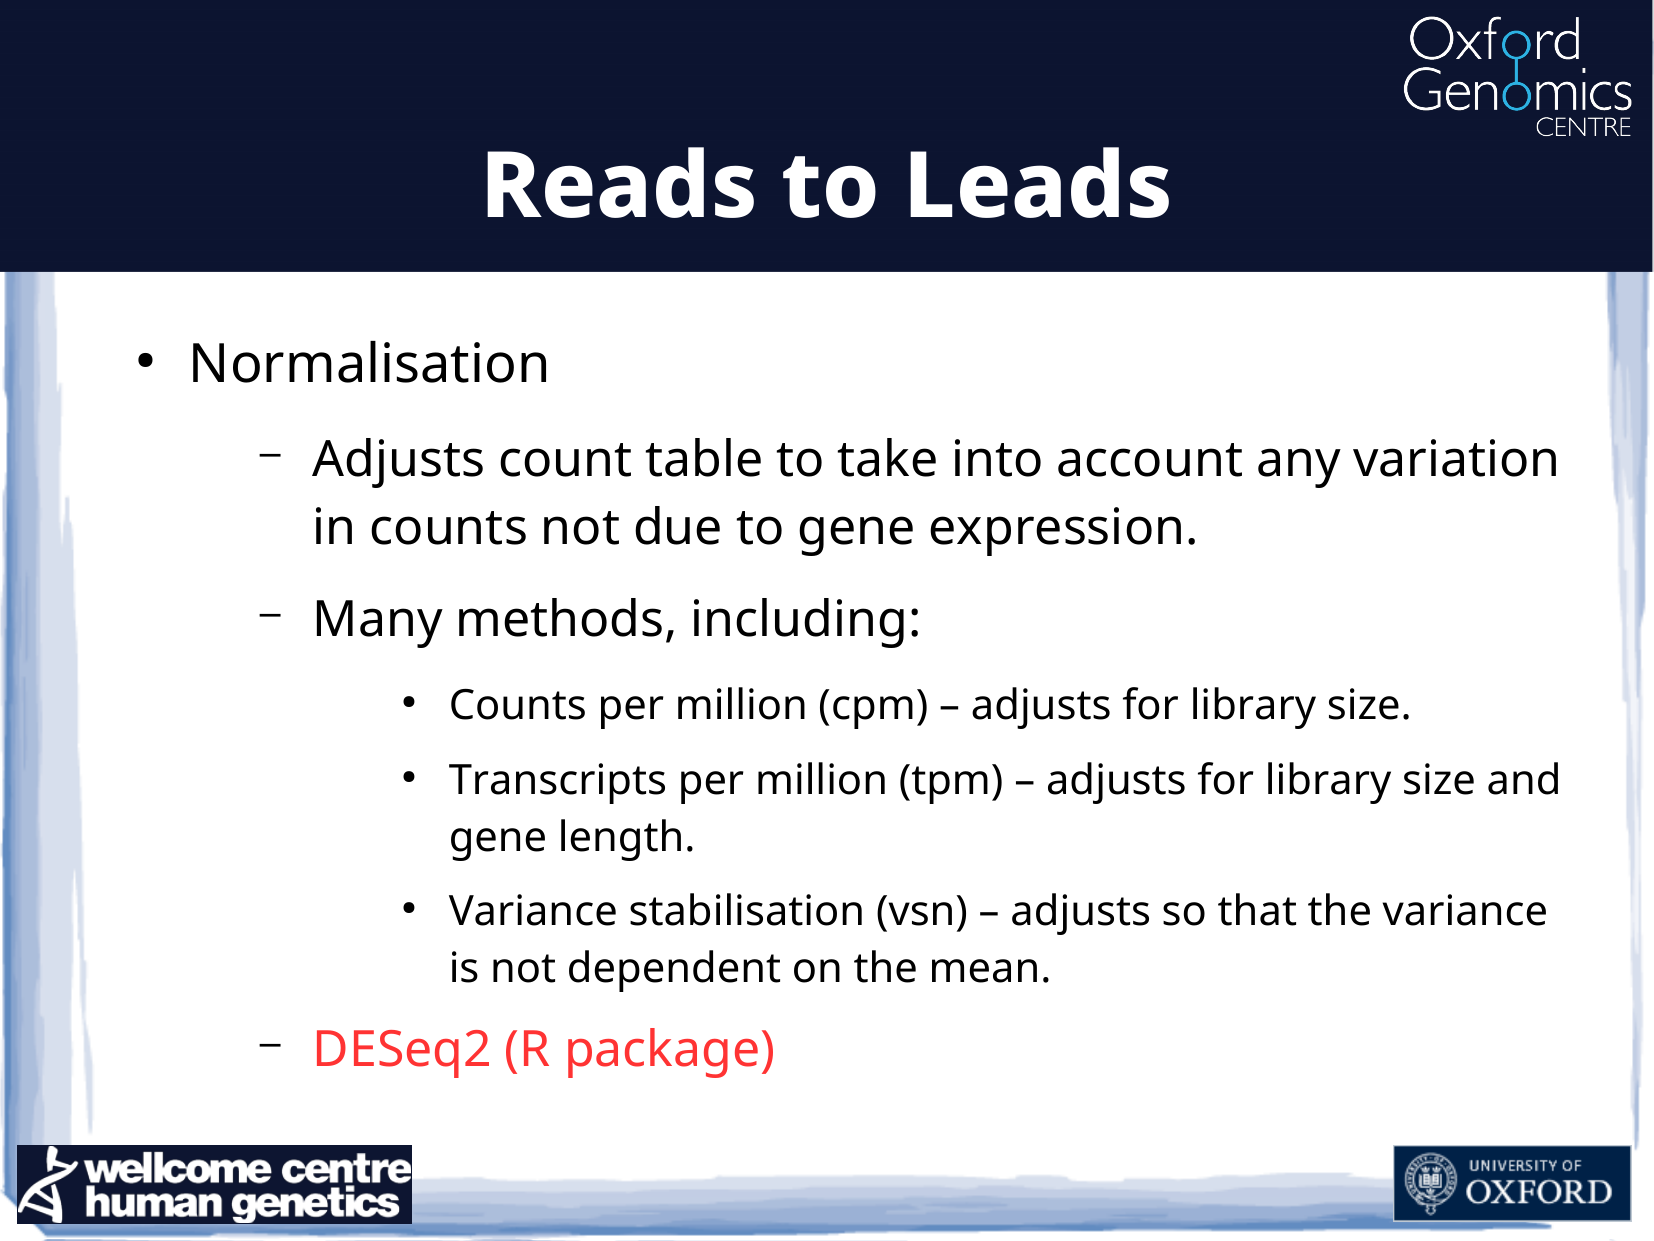

# Reads to Leads
Normalisation
Adjusts count table to take into account any variation in counts not due to gene expression.
Many methods, including:
Counts per million (cpm) – adjusts for library size.
Transcripts per million (tpm) – adjusts for library size and gene length.
Variance stabilisation (vsn) – adjusts so that the variance is not dependent on the mean.
DESeq2 (R package)